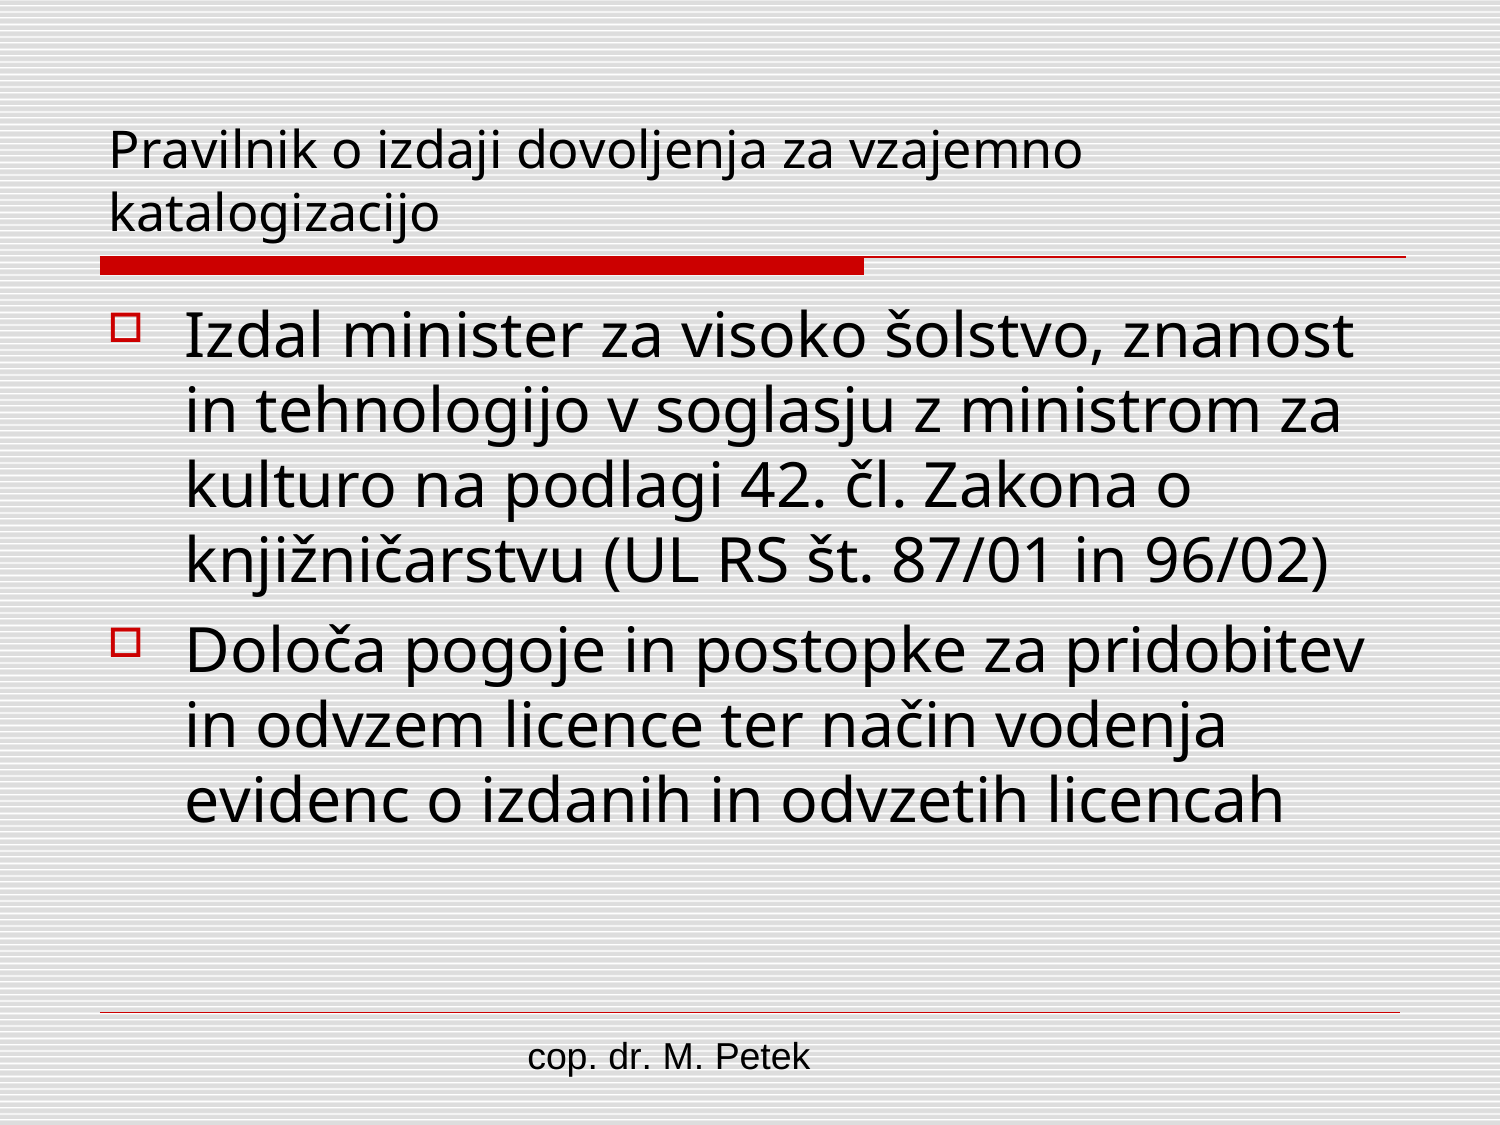

# Pravilnik o izdaji dovoljenja za vzajemno katalogizacijo
Izdal minister za visoko šolstvo, znanost in tehnologijo v soglasju z ministrom za kulturo na podlagi 42. čl. Zakona o knjižničarstvu (UL RS št. 87/01 in 96/02)
Določa pogoje in postopke za pridobitev in odvzem licence ter način vodenja evidenc o izdanih in odvzetih licencah
cop. dr. M. Petek